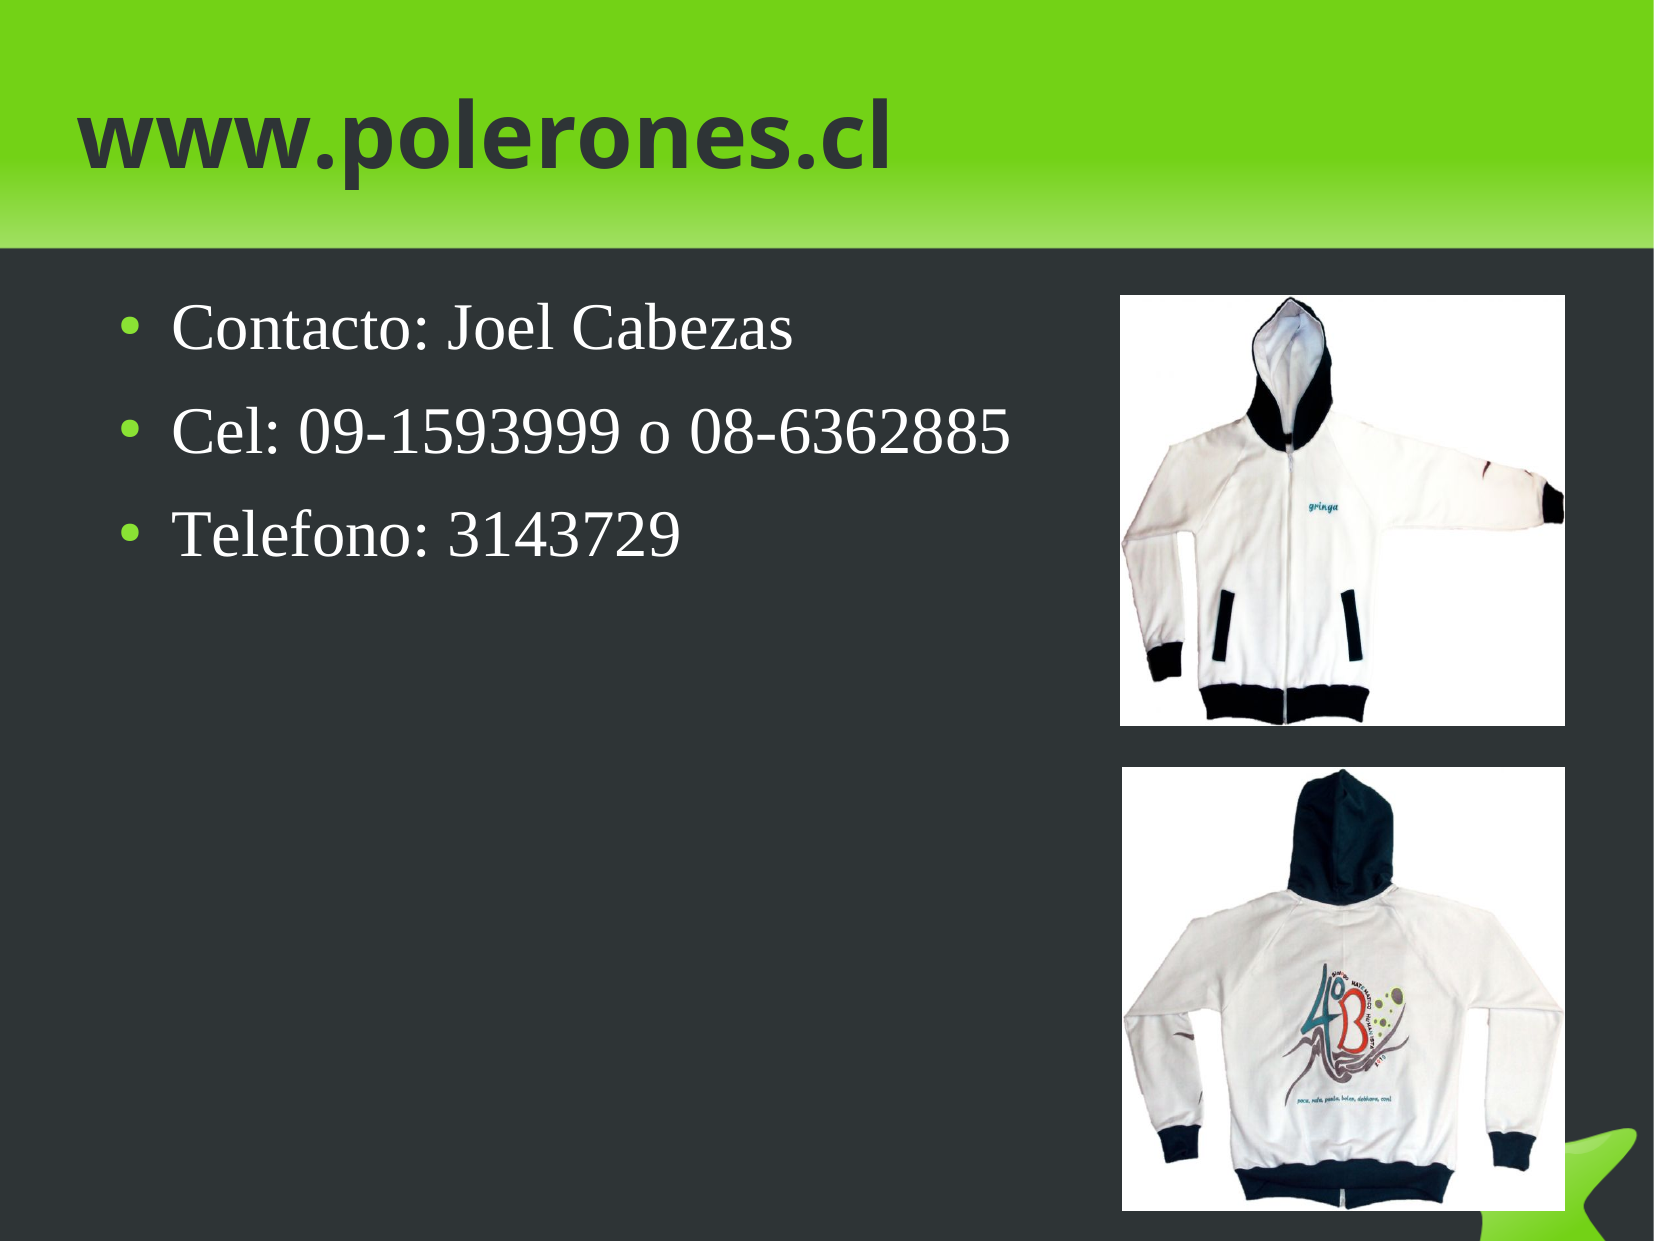

# www.polerones.cl
Contacto: Joel Cabezas
Cel: 09-1593999 o 08-6362885
Telefono: 3143729